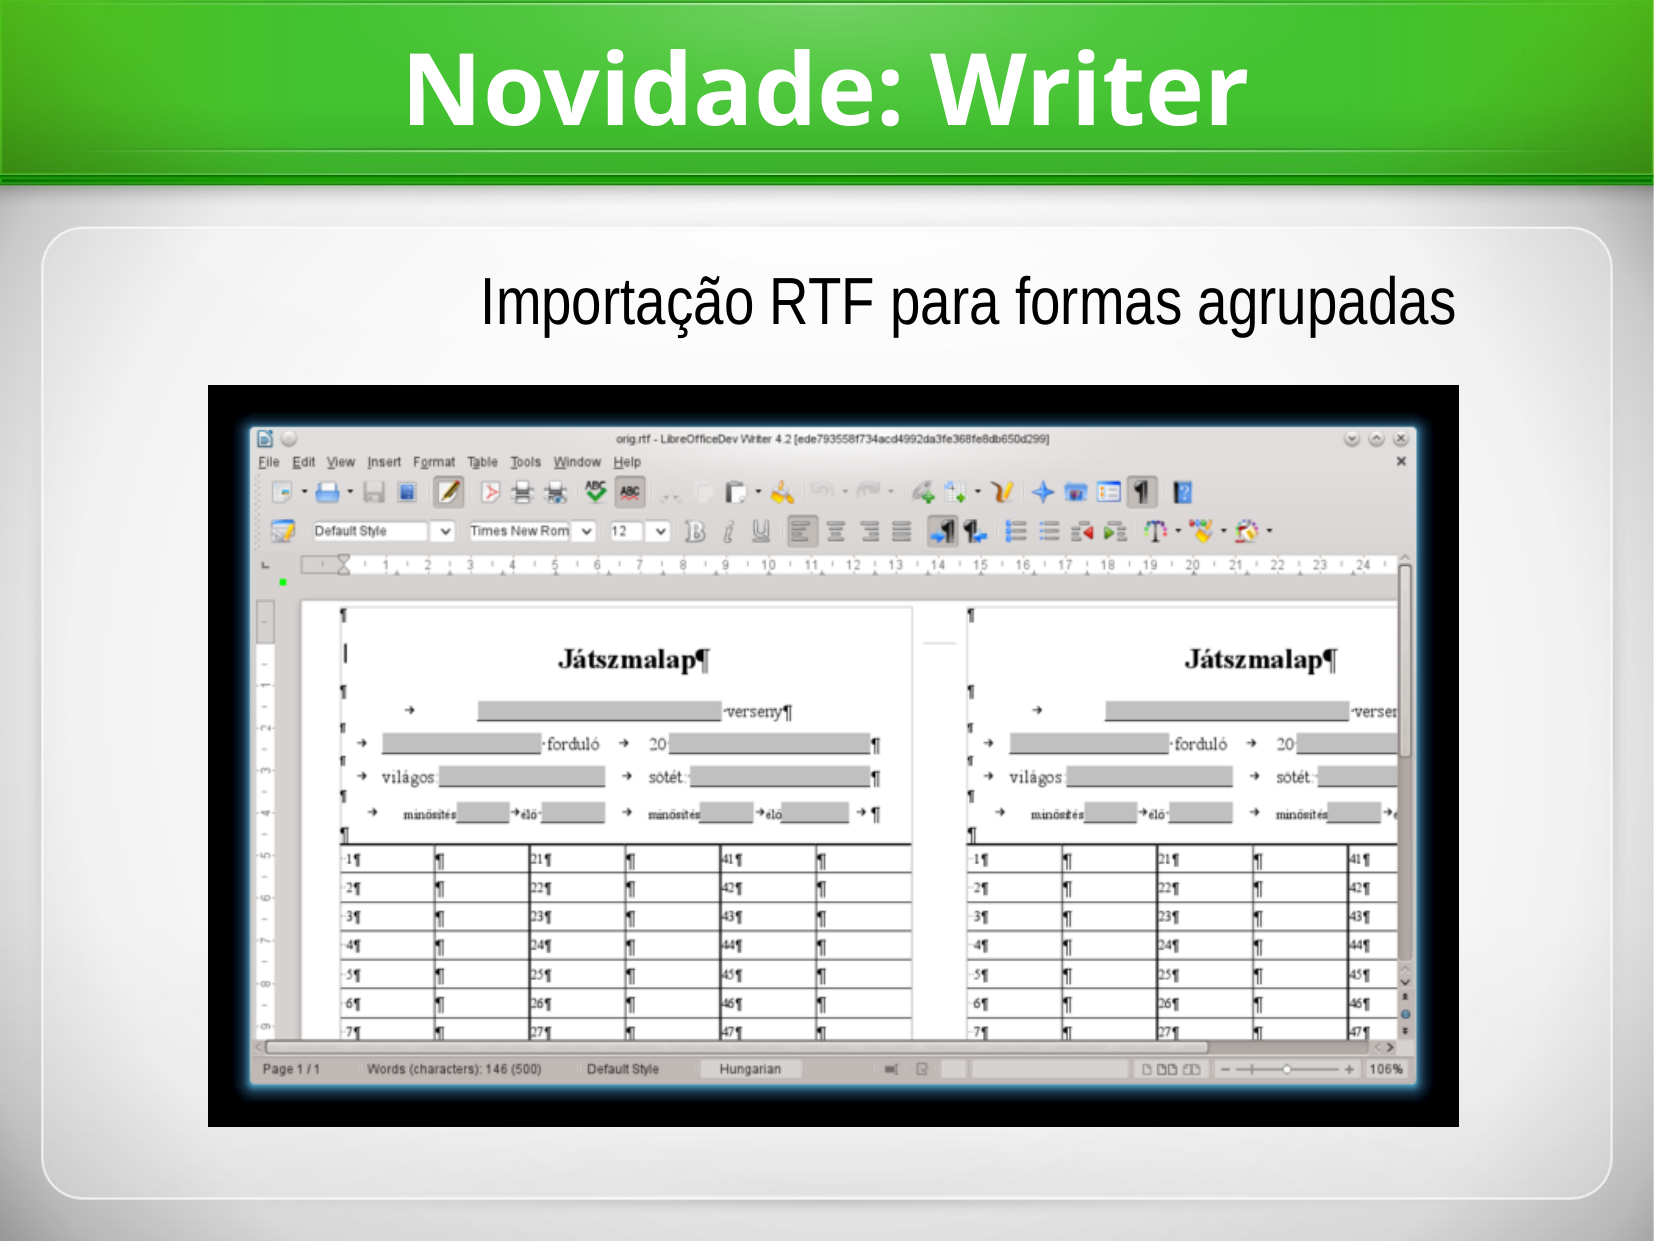

# Novidade: Writer
Importação RTF para formas agrupadas